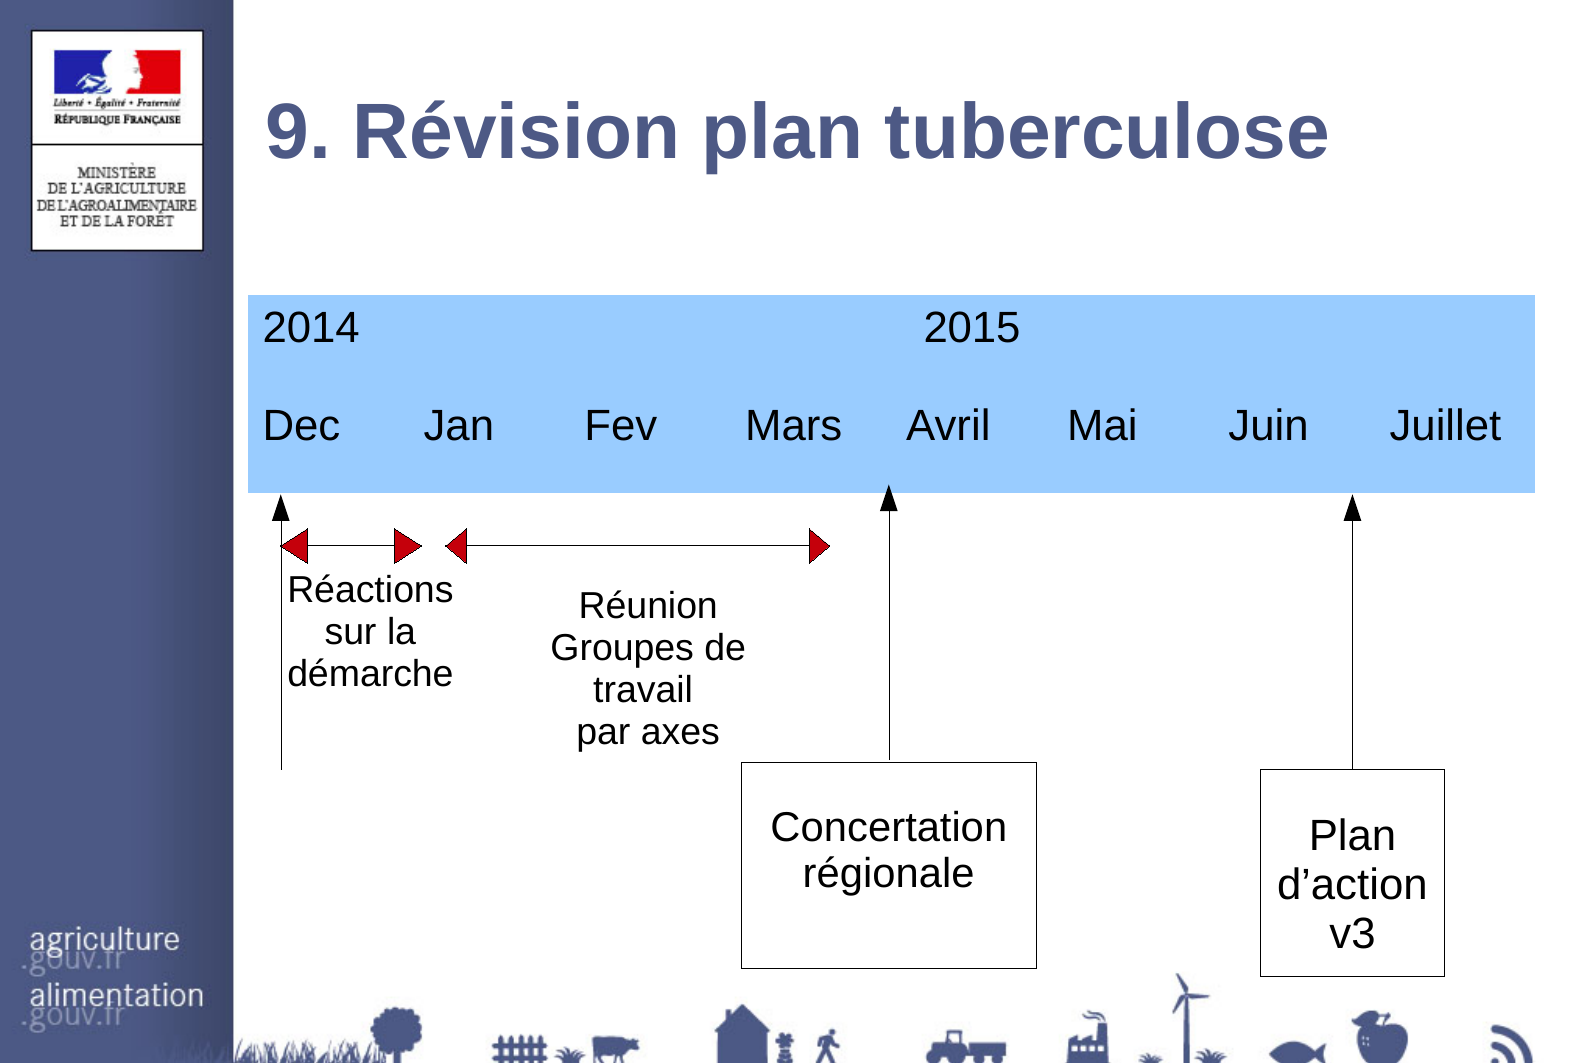

# 9. Révision plan tuberculose
| 2014 | 2015 | | | | | | |
| --- | --- | --- | --- | --- | --- | --- | --- |
| Dec | Jan | Fev | Mars | Avril | Mai | Juin | Juillet |
Réactions sur la démarche
Réunion Groupes de travail
par axes
Concertation régionale
Plan d’action v3